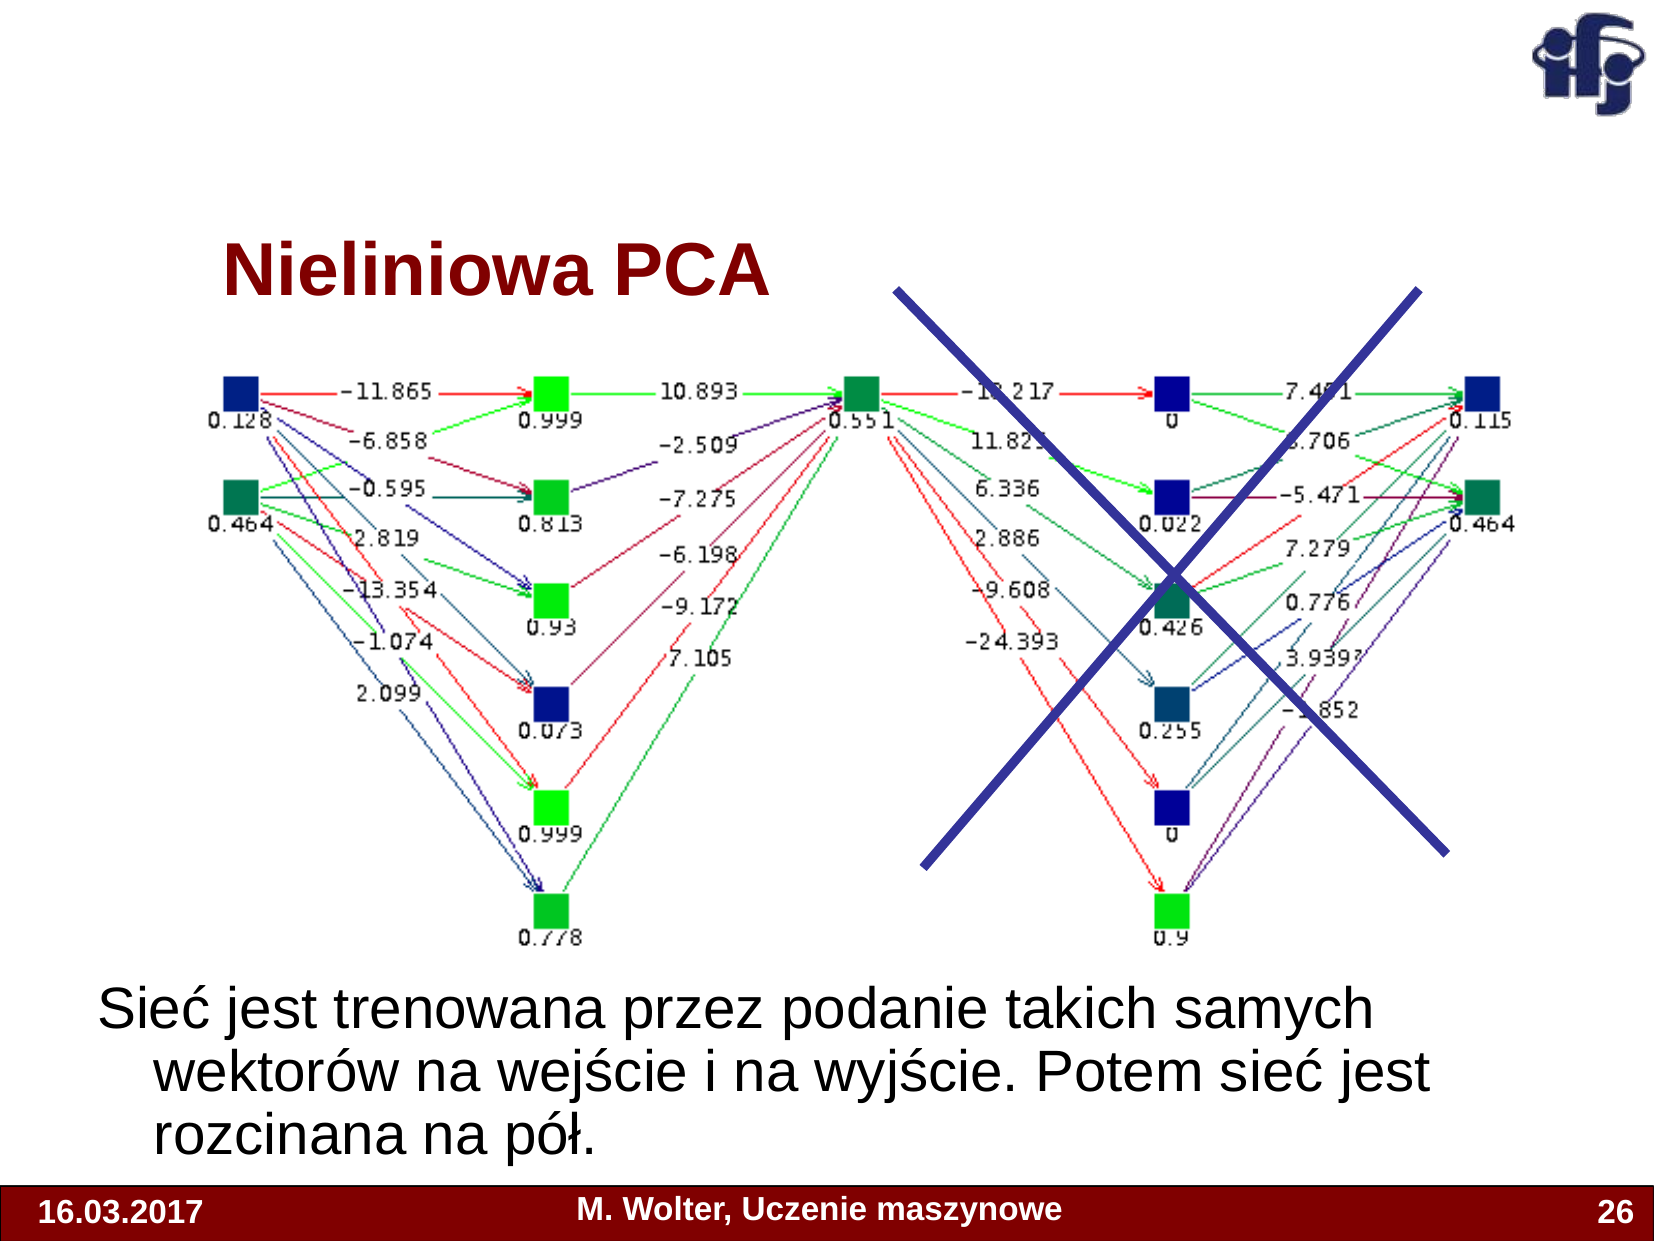

# Nieliniowa PCA
Sieć jest trenowana przez podanie takich samych wektorów na wejście i na wyjście. Potem sieć jest rozcinana na pół.
22 kwietnia 2009
Marcin Wolter, Sieci Neuronowe